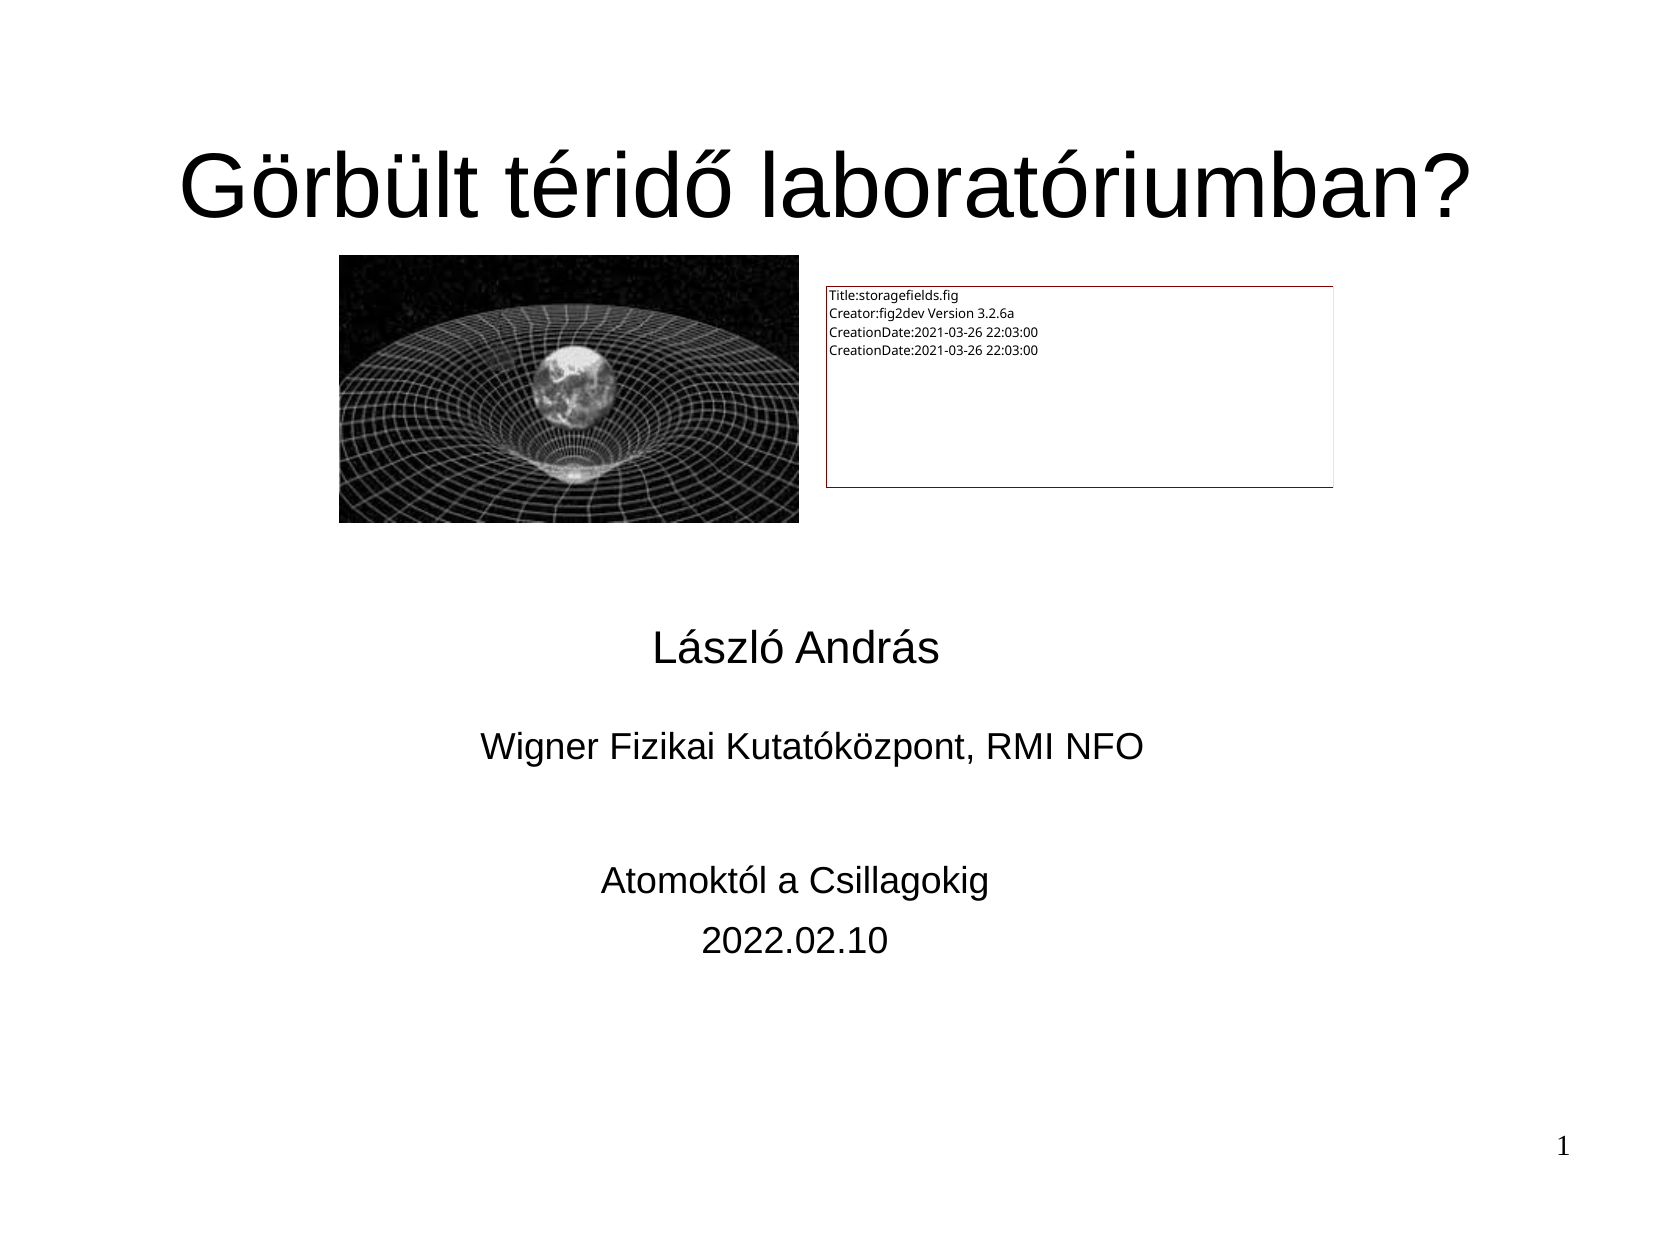

# Görbült téridő laboratóriumban?
László András
Wigner Fizikai Kutatóközpont, RMI NFO
Atomoktól a Csillagokig
2022.02.10
1